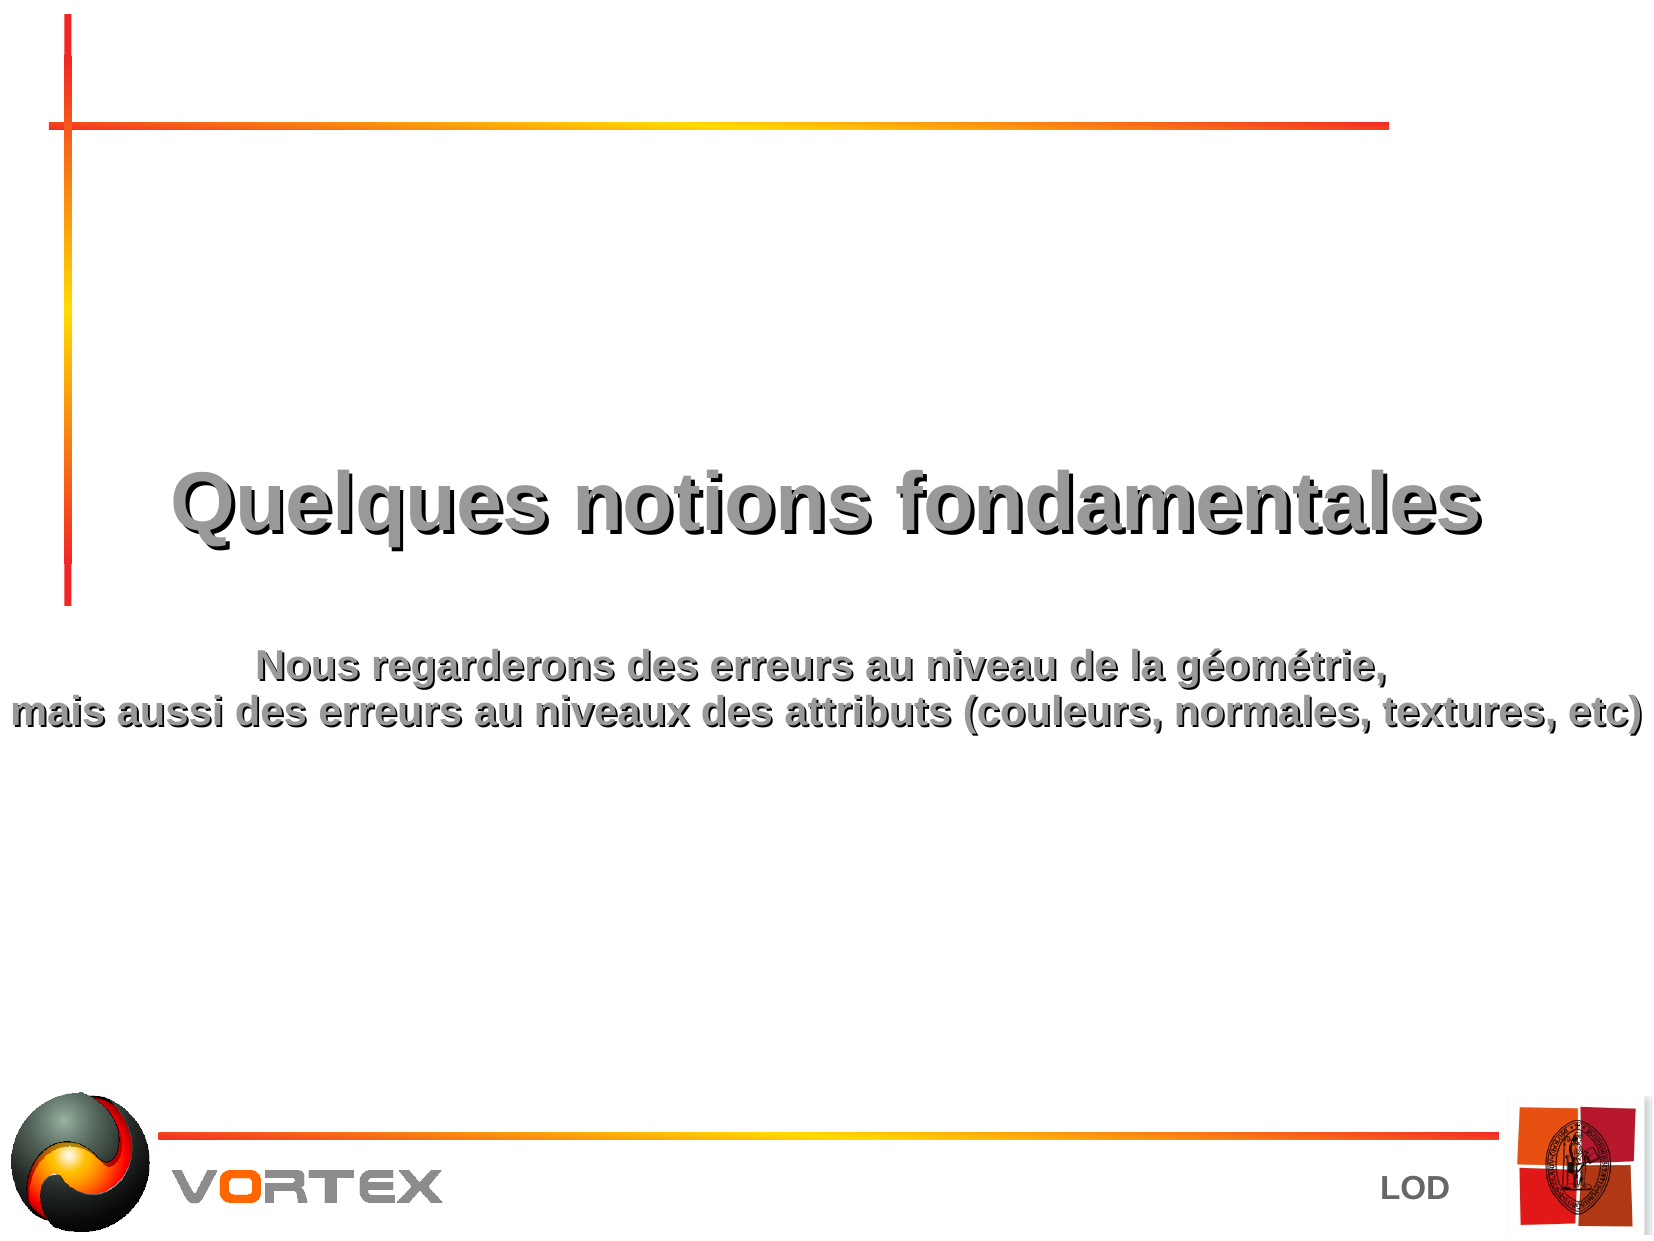

# Quelques notions fondamentales Nous regarderons des erreurs au niveau de la géométrie, mais aussi des erreurs au niveaux des attributs (couleurs, normales, textures, etc)